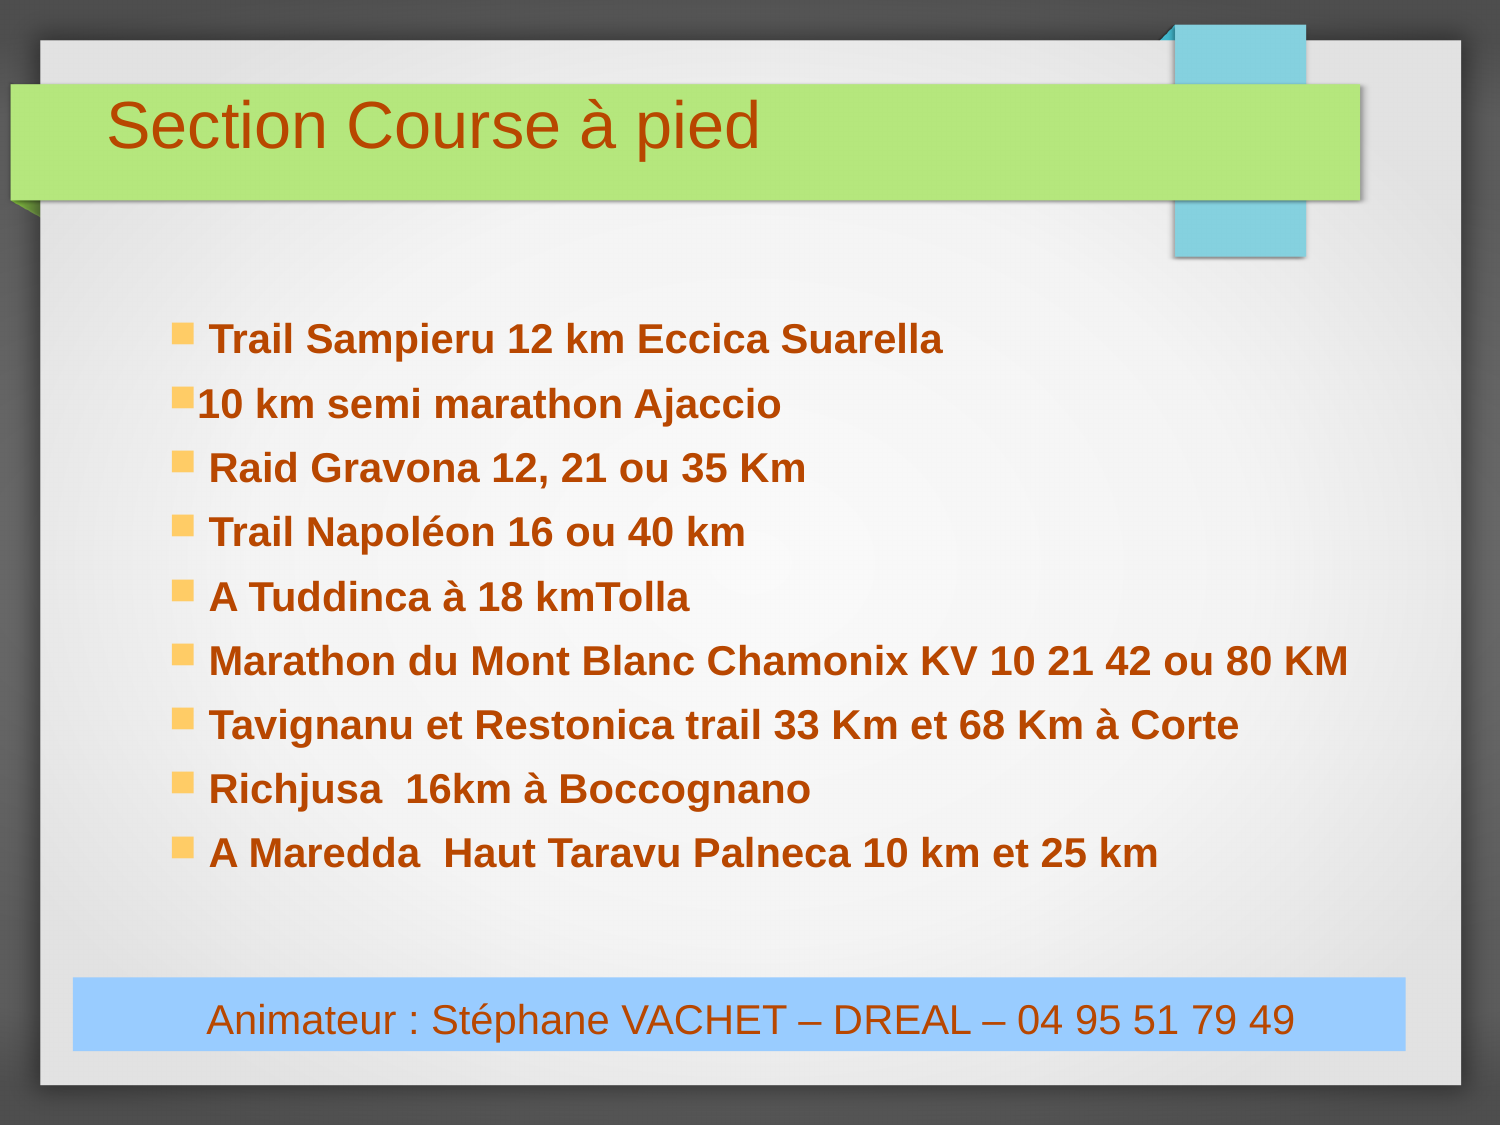

# Section Course à pied
 Trail Sampieru 12 km Eccica Suarella
10 km semi marathon Ajaccio
 Raid Gravona 12, 21 ou 35 Km
 Trail Napoléon 16 ou 40 km
 A Tuddinca à 18 kmTolla
 Marathon du Mont Blanc Chamonix KV 10 21 42 ou 80 KM
 Tavignanu et Restonica trail 33 Km et 68 Km à Corte
 Richjusa 16km à Boccognano
 A Maredda Haut Taravu Palneca 10 km et 25 km
Animateur : Stéphane VACHET – DREAL – 04 95 51 79 49